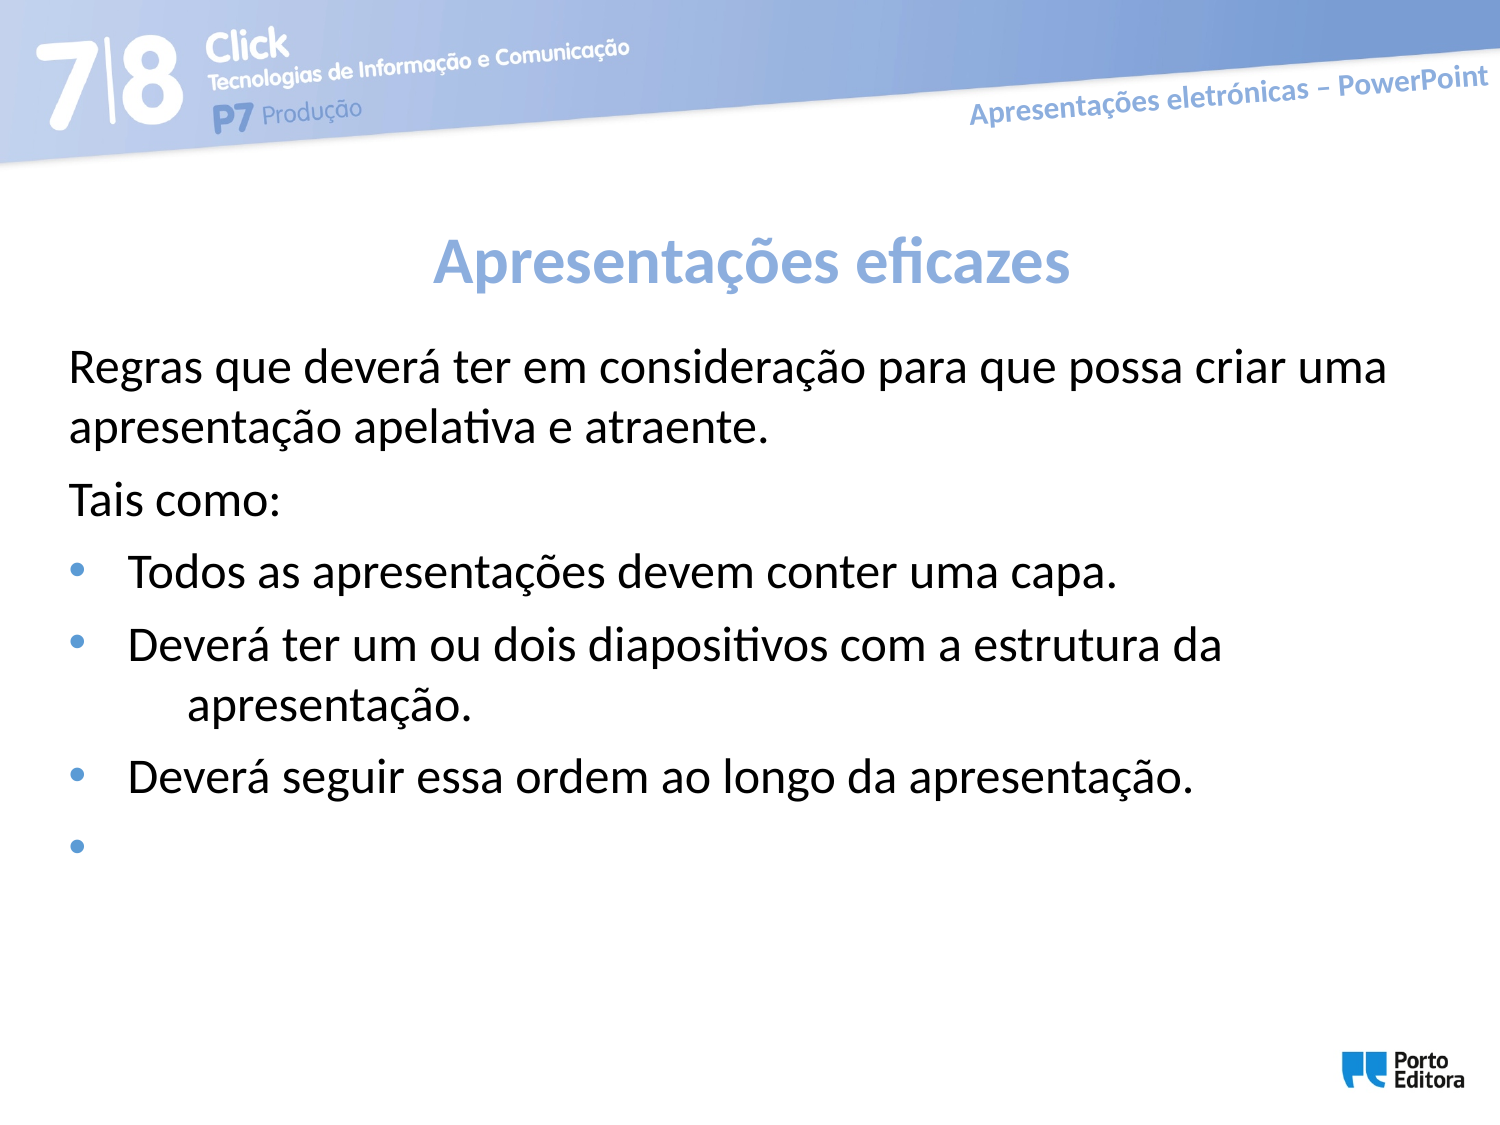

Apresentações eletrónicas – PowerPoint
Apresentações eficazes
Regras que deverá ter em consideração para que possa criar uma apresentação apelativa e atraente.
Tais como:
Todos as apresentações devem conter uma capa.
Deverá ter um ou dois diapositivos com a estrutura da apresentação.
Deverá seguir essa ordem ao longo da apresentação.